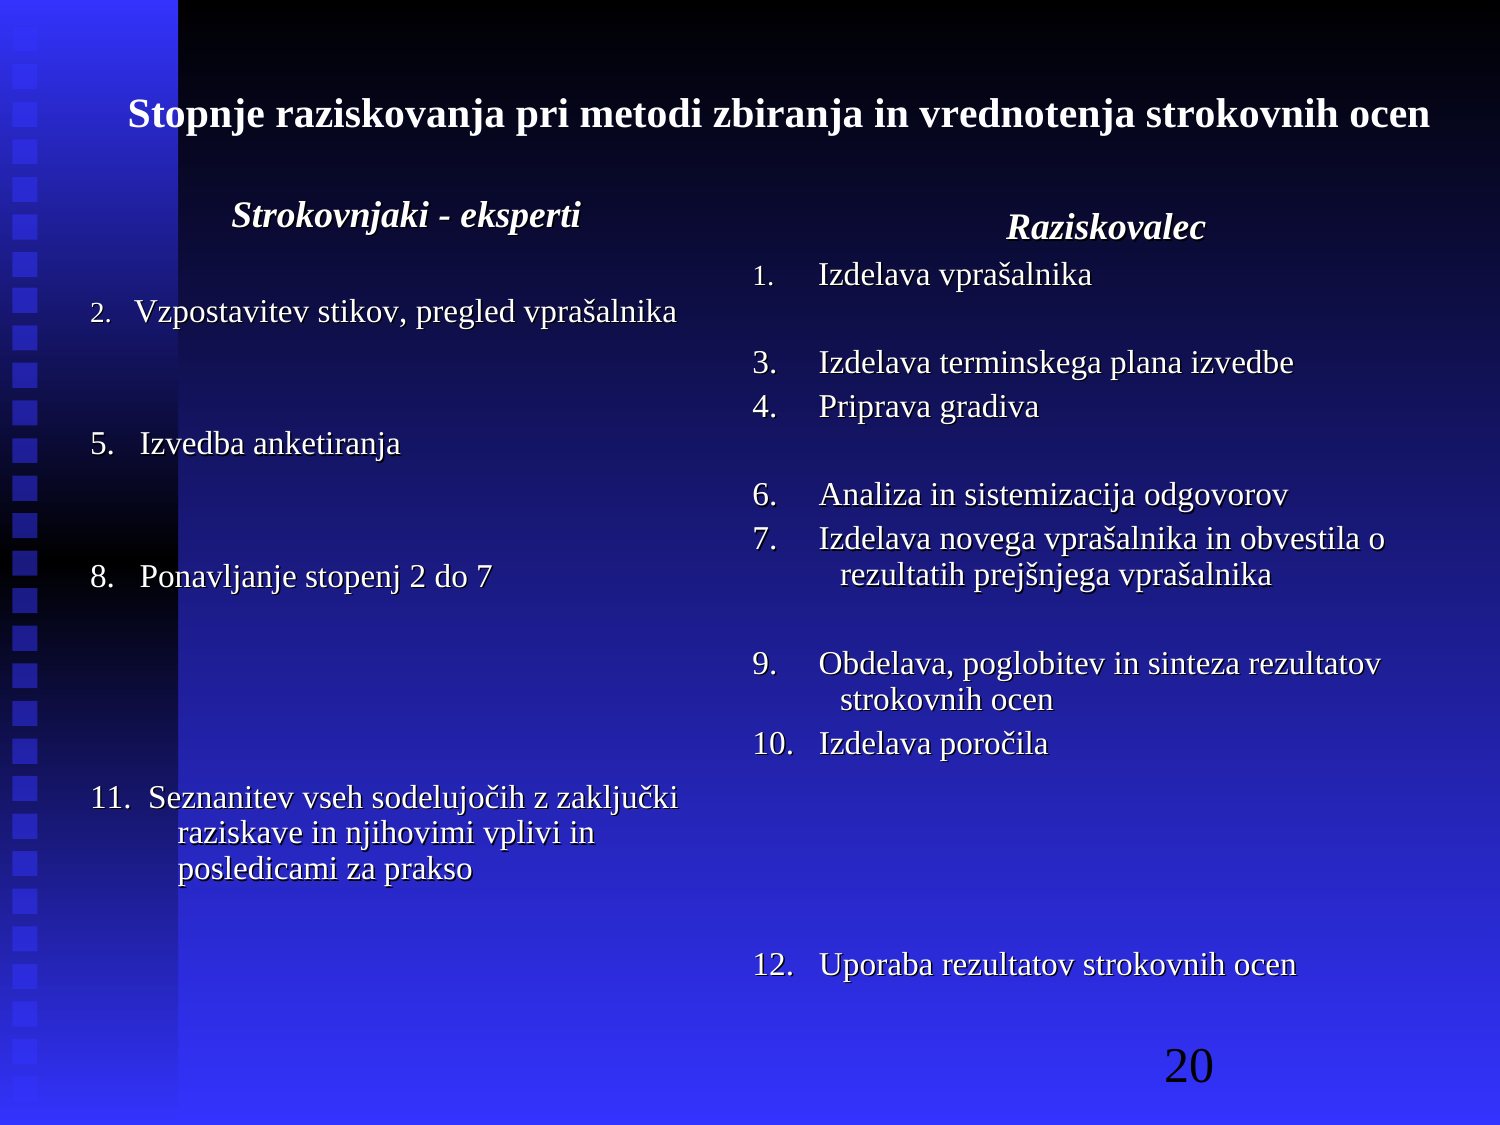

# Stopnje raziskovanja pri metodi zbiranja in vrednotenja strokovnih ocen
Strokovnjaki - eksperti
2. Vzpostavitev stikov, pregled vprašalnika
5. Izvedba anketiranja
8. Ponavljanje stopenj 2 do 7
11. Seznanitev vseh sodelujočih z zaključki raziskave in njihovimi vplivi in posledicami za prakso
Raziskovalec
1. Izdelava vprašalnika
3. Izdelava terminskega plana izvedbe
4. Priprava gradiva
6. Analiza in sistemizacija odgovorov
7. Izdelava novega vprašalnika in obvestila o rezultatih prejšnjega vprašalnika
9. Obdelava, poglobitev in sinteza rezultatov strokovnih ocen
10. Izdelava poročila
12. Uporaba rezultatov strokovnih ocen
20